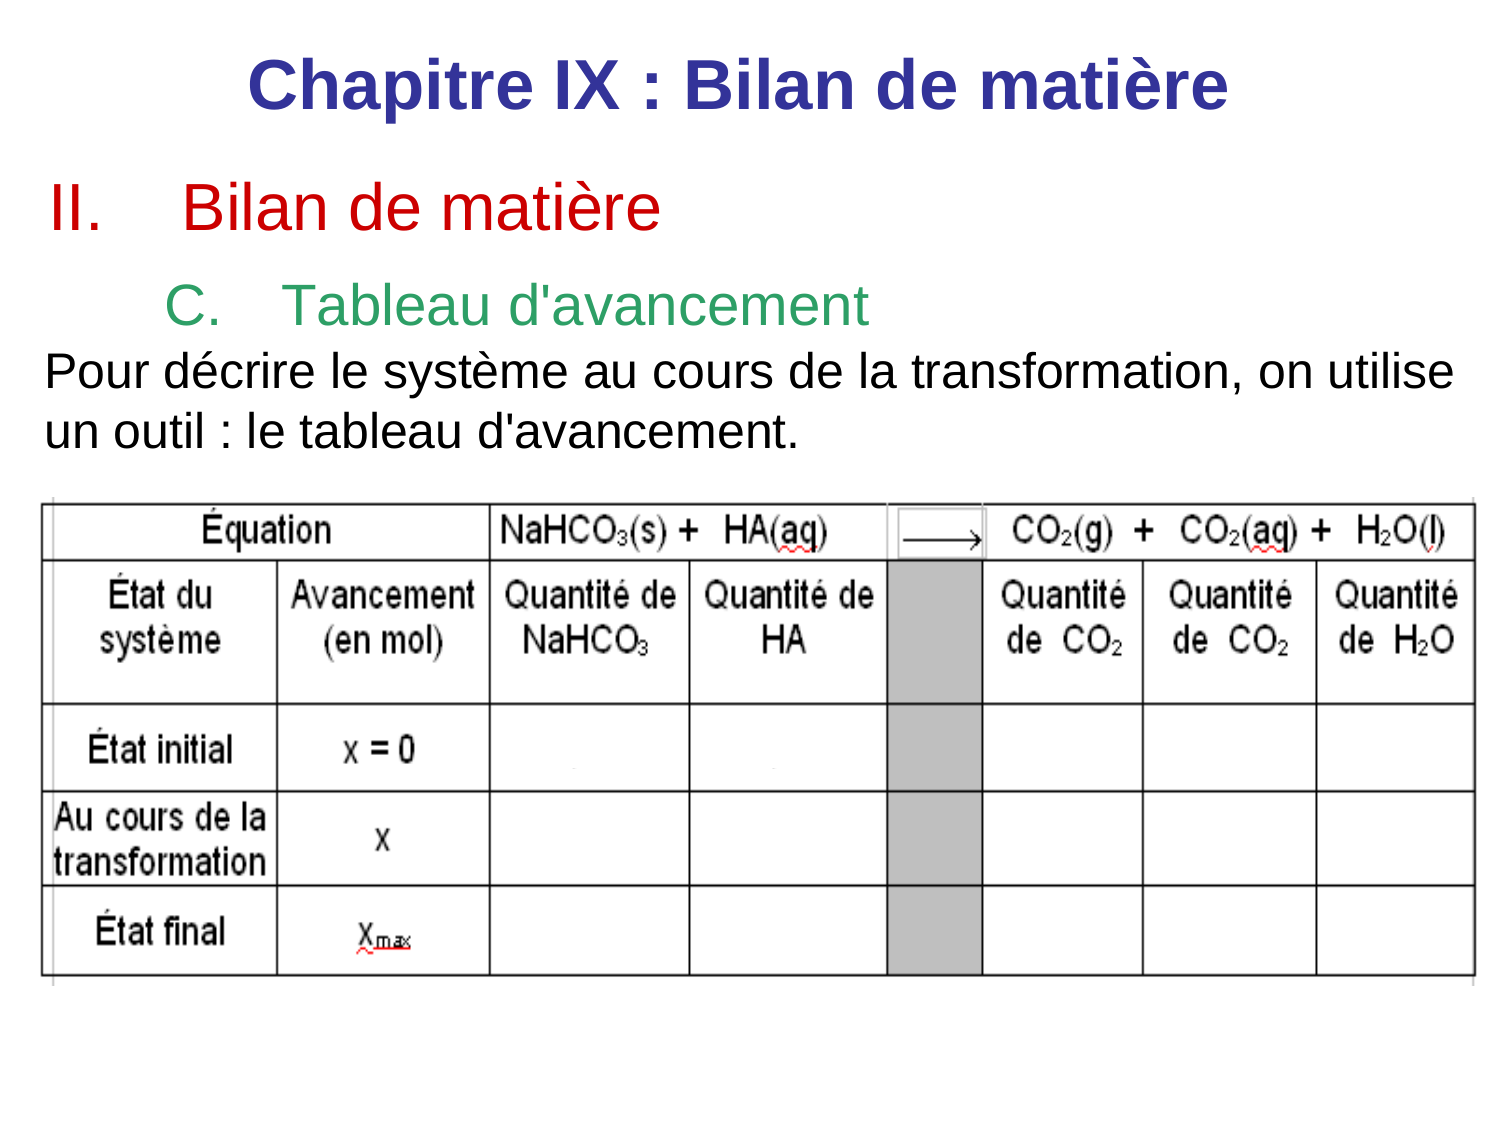

# Chapitre IX : Bilan de matière
II.	Bilan de matière
C.	Tableau d'avancement
Pour décrire le système au cours de la transformation, on utilise un outil : le tableau d'avancement.